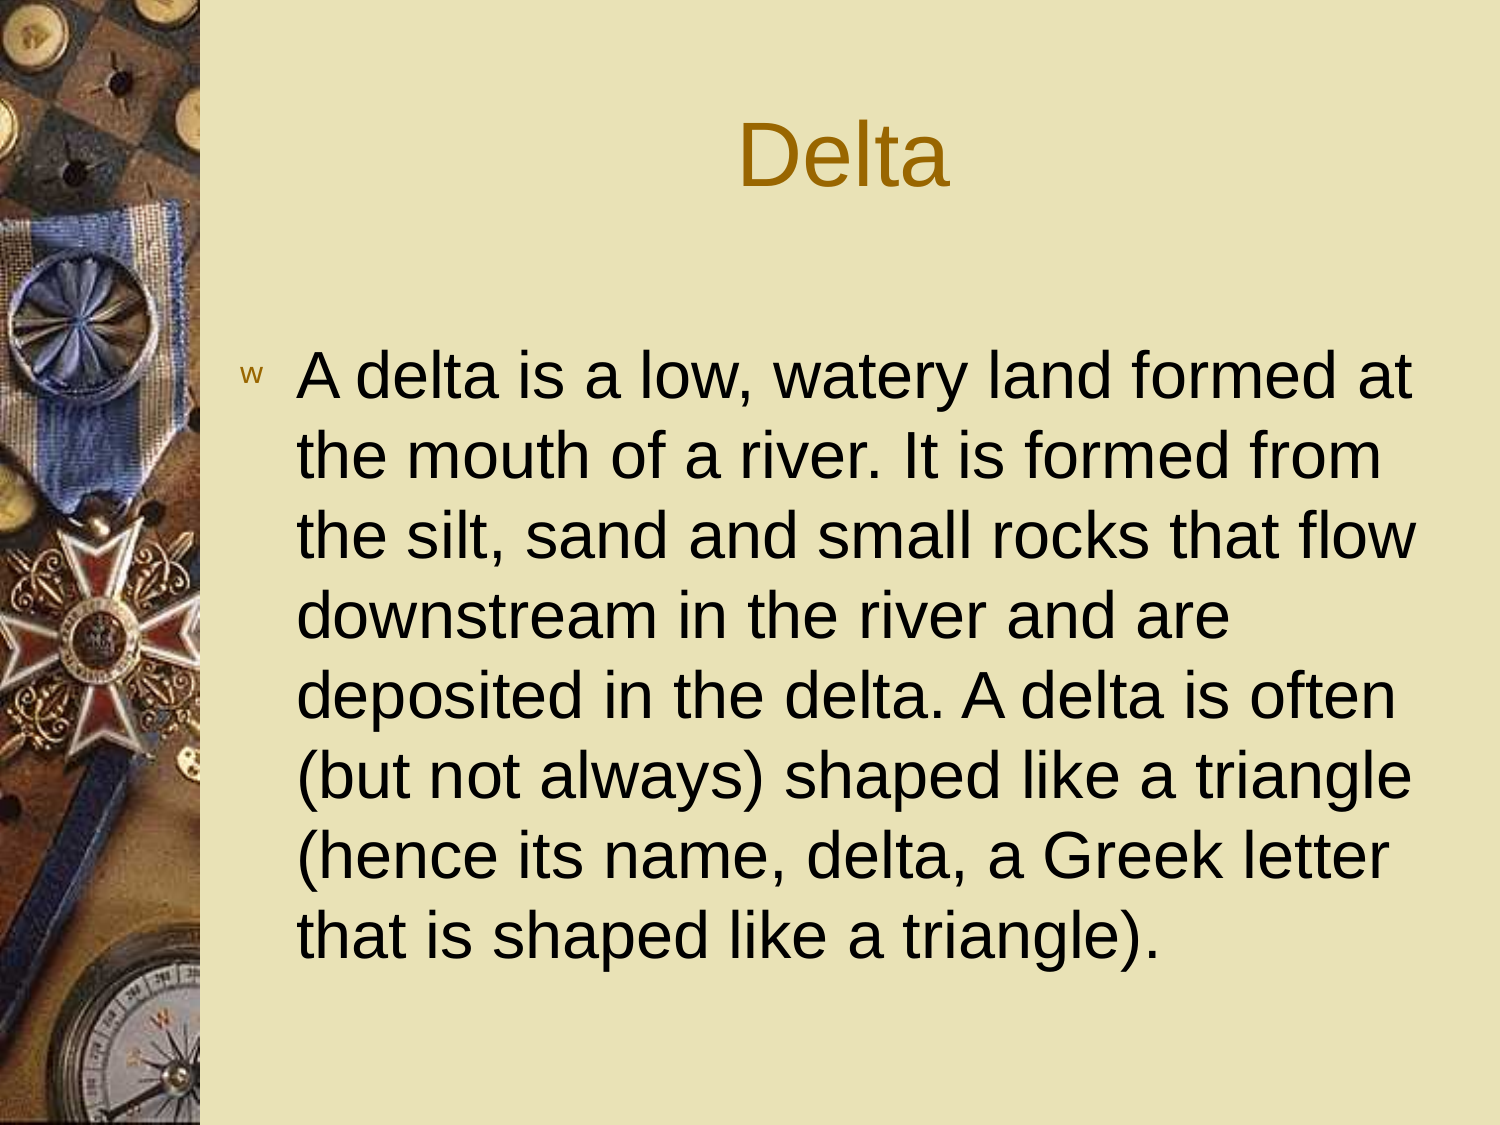

# Delta
A delta is a low, watery land formed at the mouth of a river. It is formed from the silt, sand and small rocks that flow downstream in the river and are deposited in the delta. A delta is often (but not always) shaped like a triangle (hence its name, delta, a Greek letter that is shaped like a triangle).